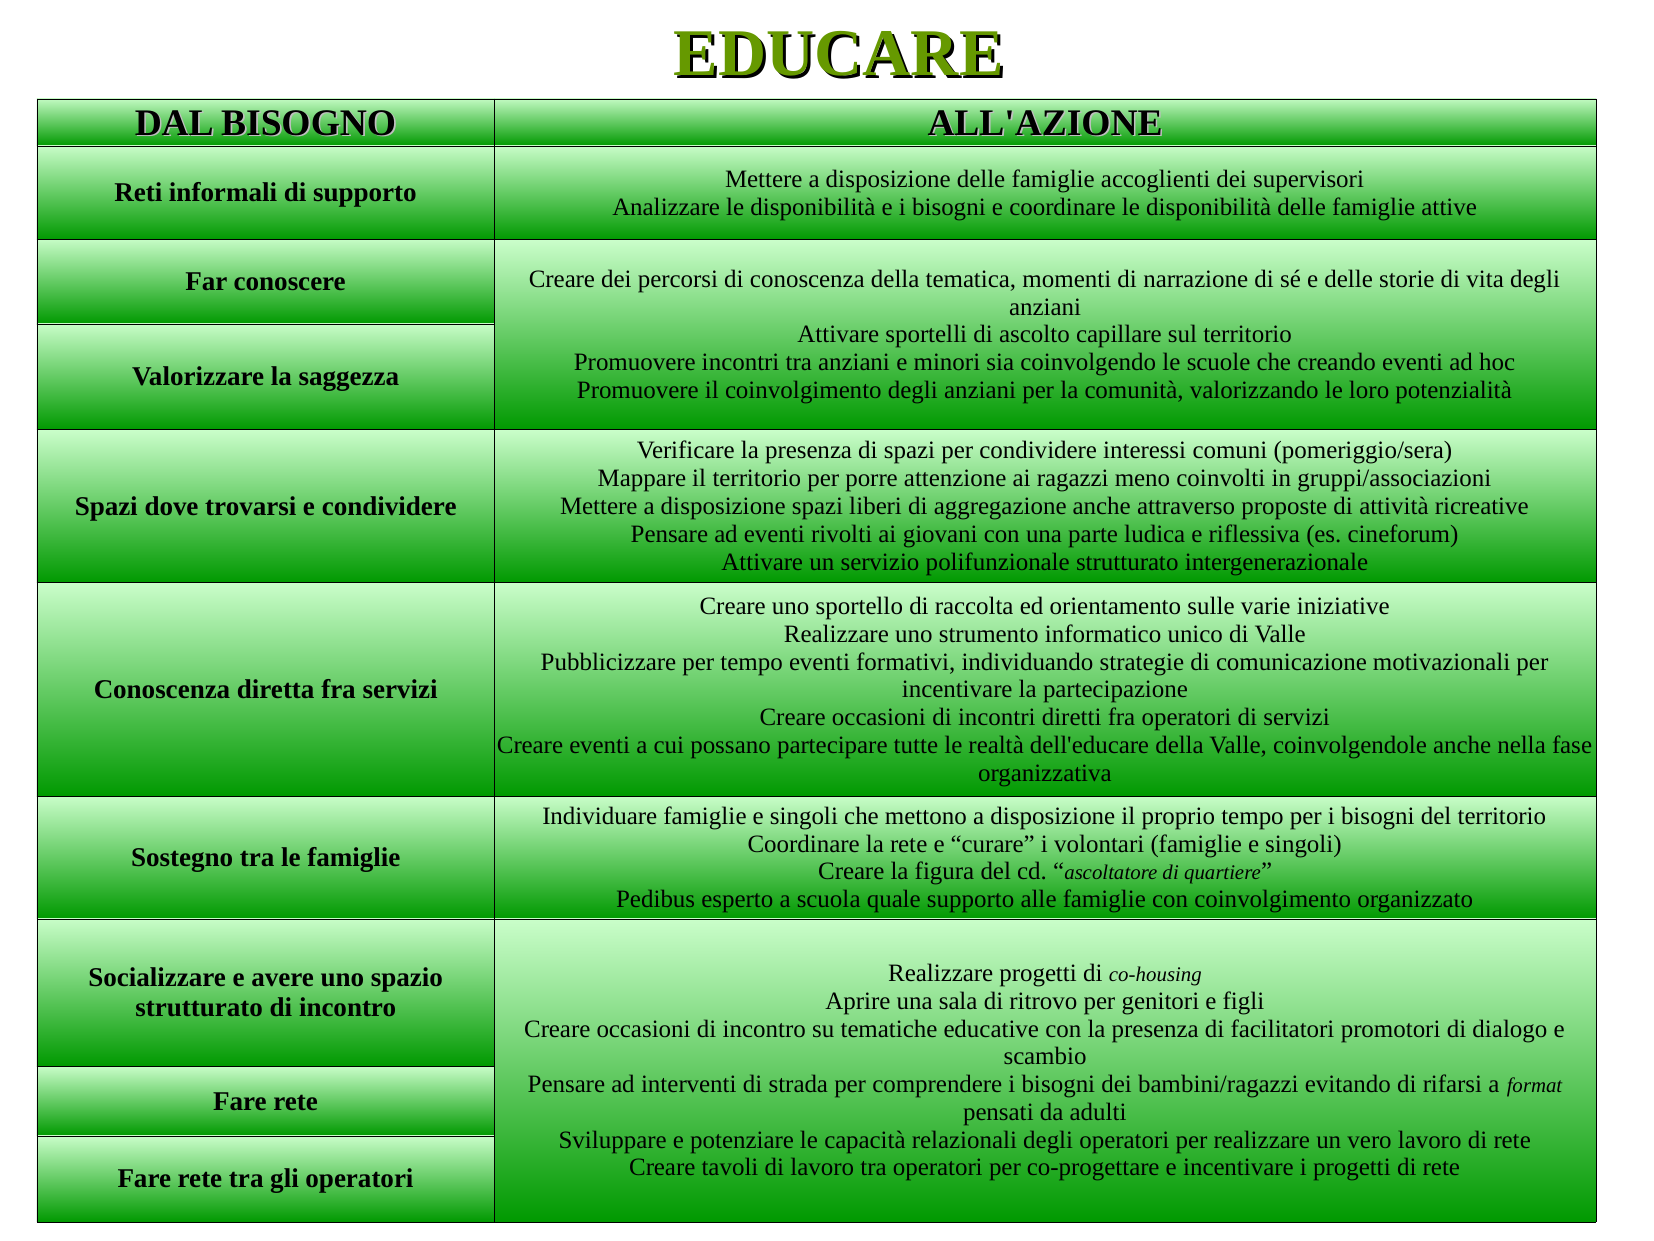

# EDUCARE
| DAL BISOGNO | ALL'AZIONE |
| --- | --- |
| Reti informali di supporto | Mettere a disposizione delle famiglie accoglienti dei supervisori Analizzare le disponibilità e i bisogni e coordinare le disponibilità delle famiglie attive |
| Far conoscere | Creare dei percorsi di conoscenza della tematica, momenti di narrazione di sé e delle storie di vita degli anziani Attivare sportelli di ascolto capillare sul territorio Promuovere incontri tra anziani e minori sia coinvolgendo le scuole che creando eventi ad hoc Promuovere il coinvolgimento degli anziani per la comunità, valorizzando le loro potenzialità |
| Valorizzare la saggezza | |
| Spazi dove trovarsi e condividere | Verificare la presenza di spazi per condividere interessi comuni (pomeriggio/sera) Mappare il territorio per porre attenzione ai ragazzi meno coinvolti in gruppi/associazioni Mettere a disposizione spazi liberi di aggregazione anche attraverso proposte di attività ricreative Pensare ad eventi rivolti ai giovani con una parte ludica e riflessiva (es. cineforum) Attivare un servizio polifunzionale strutturato intergenerazionale |
| Conoscenza diretta fra servizi | Creare uno sportello di raccolta ed orientamento sulle varie iniziative Realizzare uno strumento informatico unico di Valle Pubblicizzare per tempo eventi formativi, individuando strategie di comunicazione motivazionali per incentivare la partecipazione Creare occasioni di incontri diretti fra operatori di servizi Creare eventi a cui possano partecipare tutte le realtà dell'educare della Valle, coinvolgendole anche nella fase organizzativa |
| Sostegno tra le famiglie | Individuare famiglie e singoli che mettono a disposizione il proprio tempo per i bisogni del territorio Coordinare la rete e “curare” i volontari (famiglie e singoli) Creare la figura del cd. “ascoltatore di quartiere” Pedibus esperto a scuola quale supporto alle famiglie con coinvolgimento organizzato |
| Socializzare e avere uno spazio strutturato di incontro | Realizzare progetti di co-housing Aprire una sala di ritrovo per genitori e figli Creare occasioni di incontro su tematiche educative con la presenza di facilitatori promotori di dialogo e scambio Pensare ad interventi di strada per comprendere i bisogni dei bambini/ragazzi evitando di rifarsi a format pensati da adulti Sviluppare e potenziare le capacità relazionali degli operatori per realizzare un vero lavoro di rete Creare tavoli di lavoro tra operatori per co-progettare e incentivare i progetti di rete |
| Fare rete | |
| Fare rete tra gli operatori | |